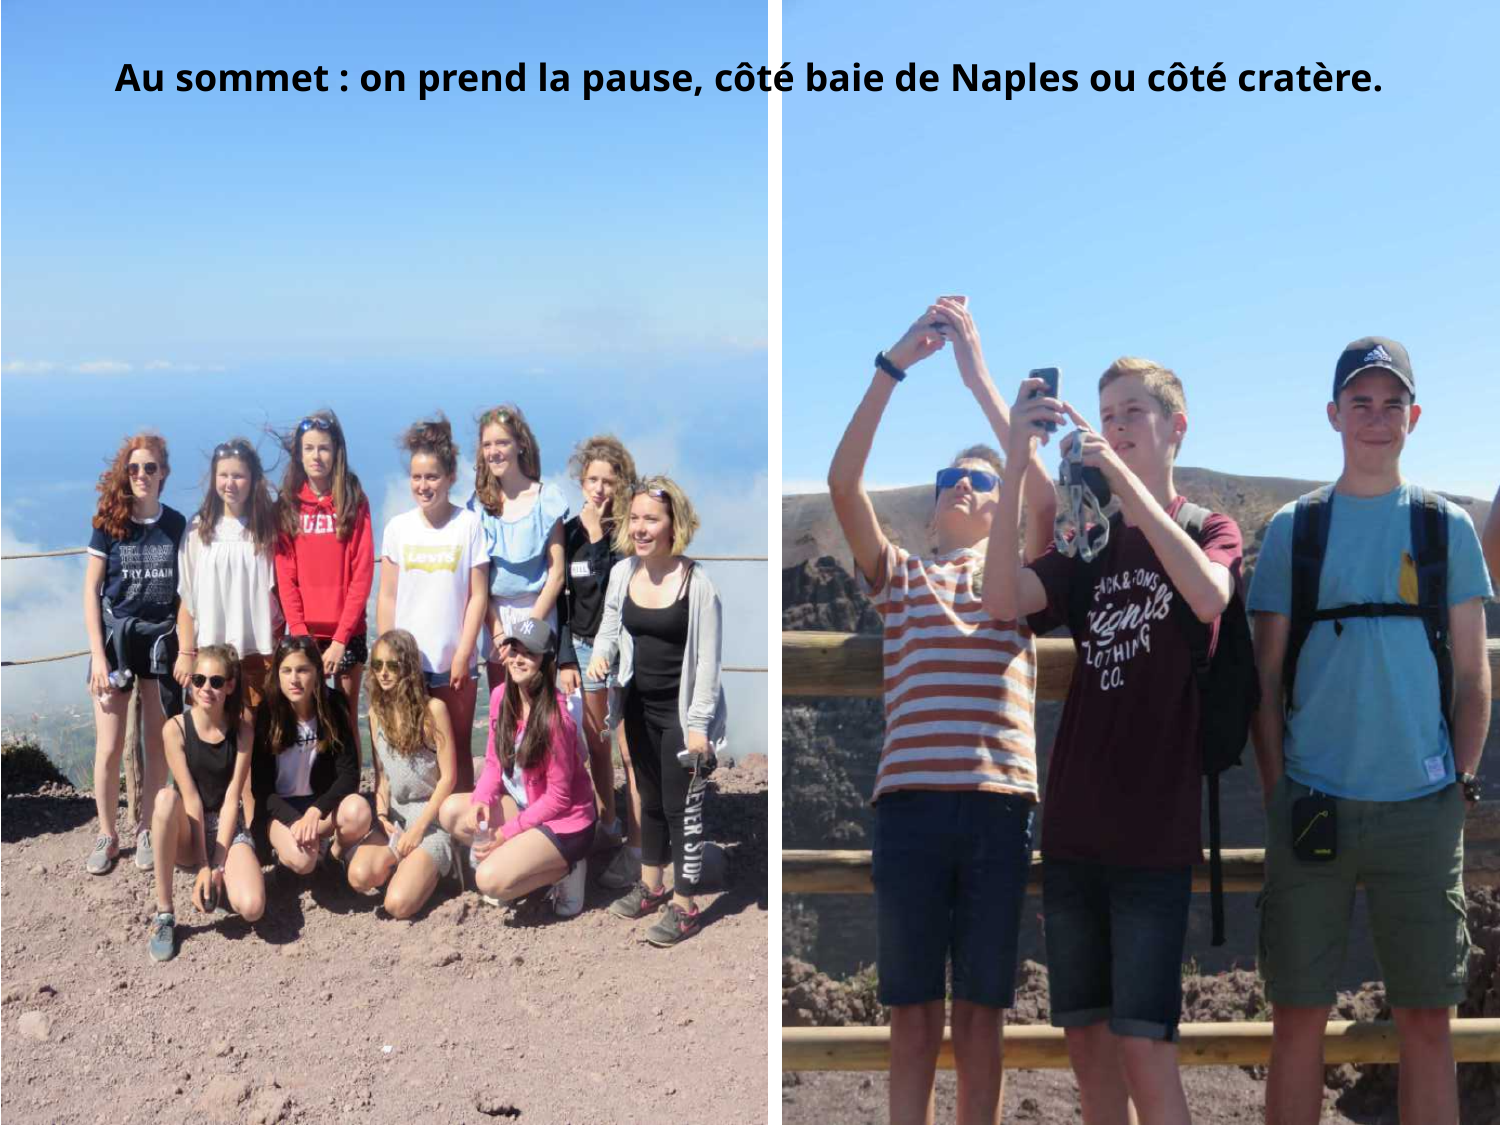

Au sommet : on prend la pause, côté baie de Naples ou côté cratère.